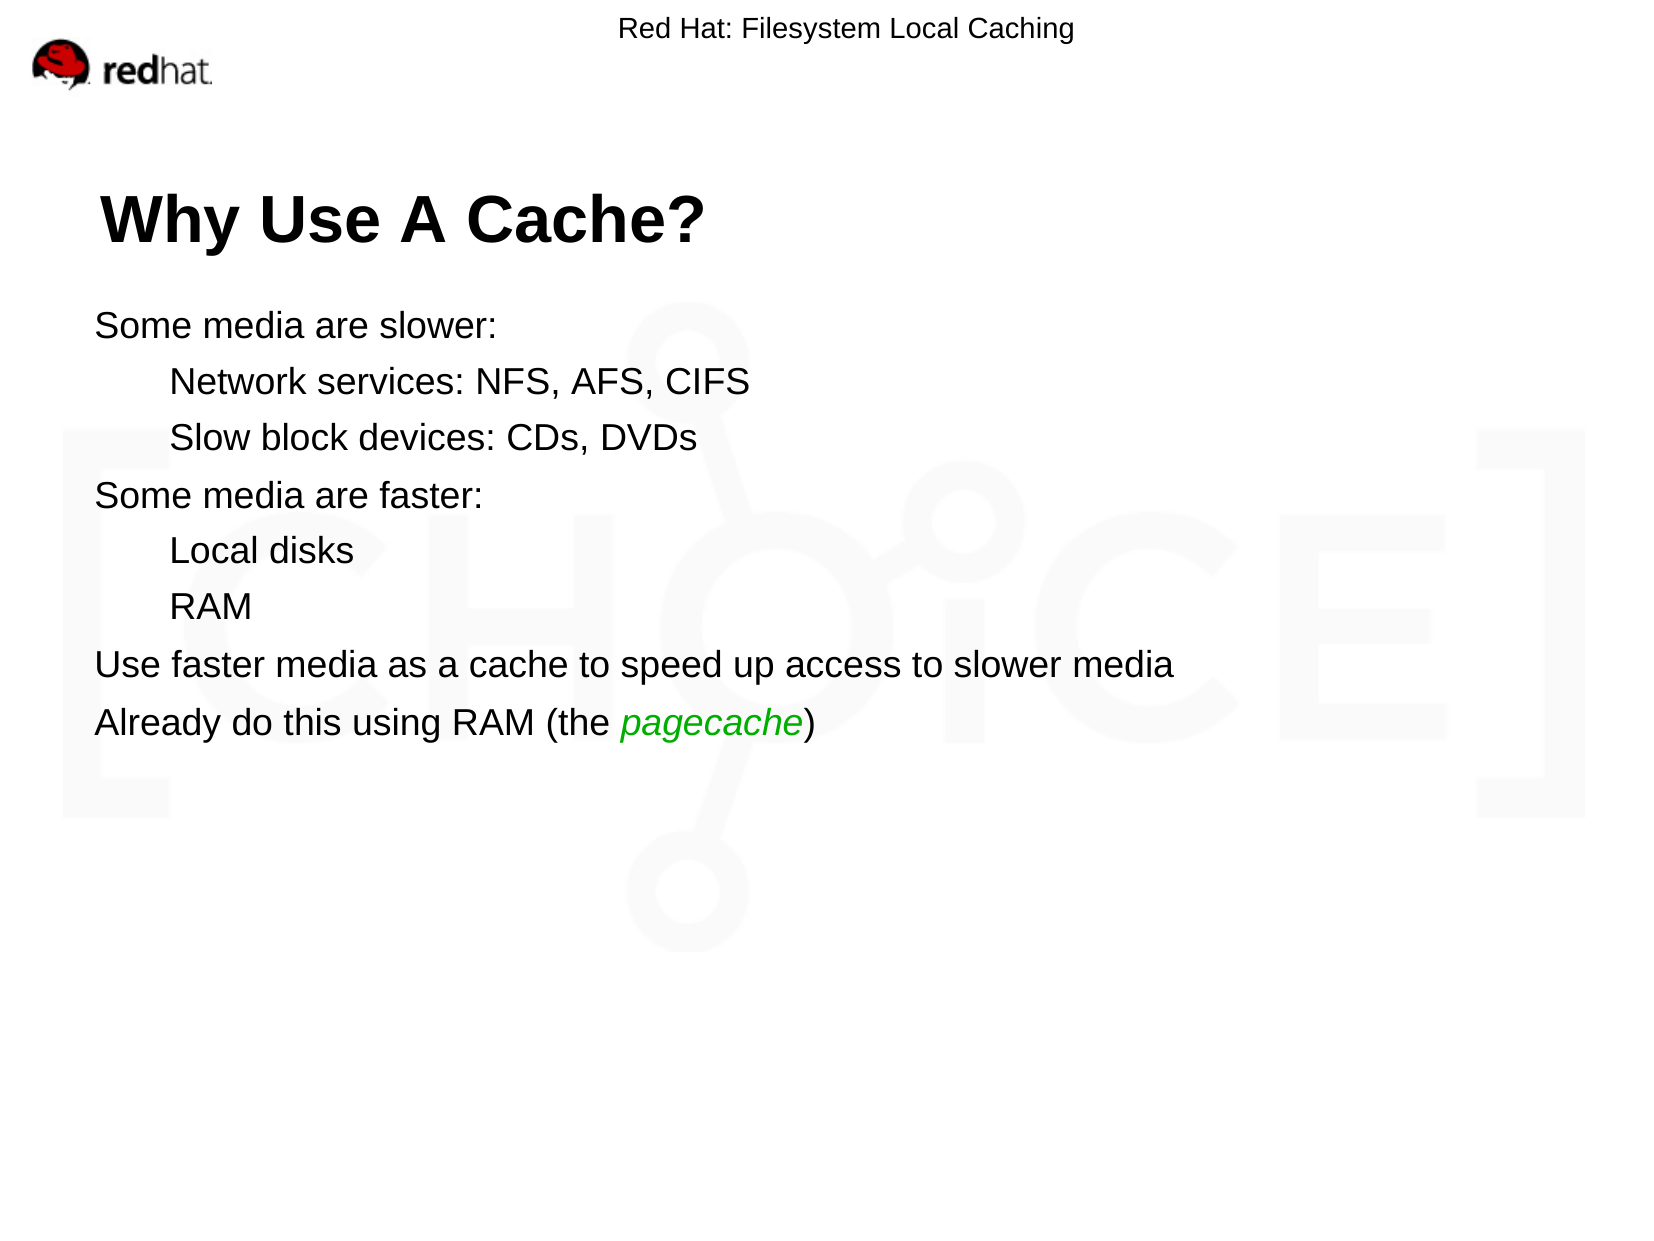

# Why Use A Cache?
Some media are slower:
Network services: NFS, AFS, CIFS
Slow block devices: CDs, DVDs
Some media are faster:
Local disks
RAM
Use faster media as a cache to speed up access to slower media
Already do this using RAM (the pagecache)